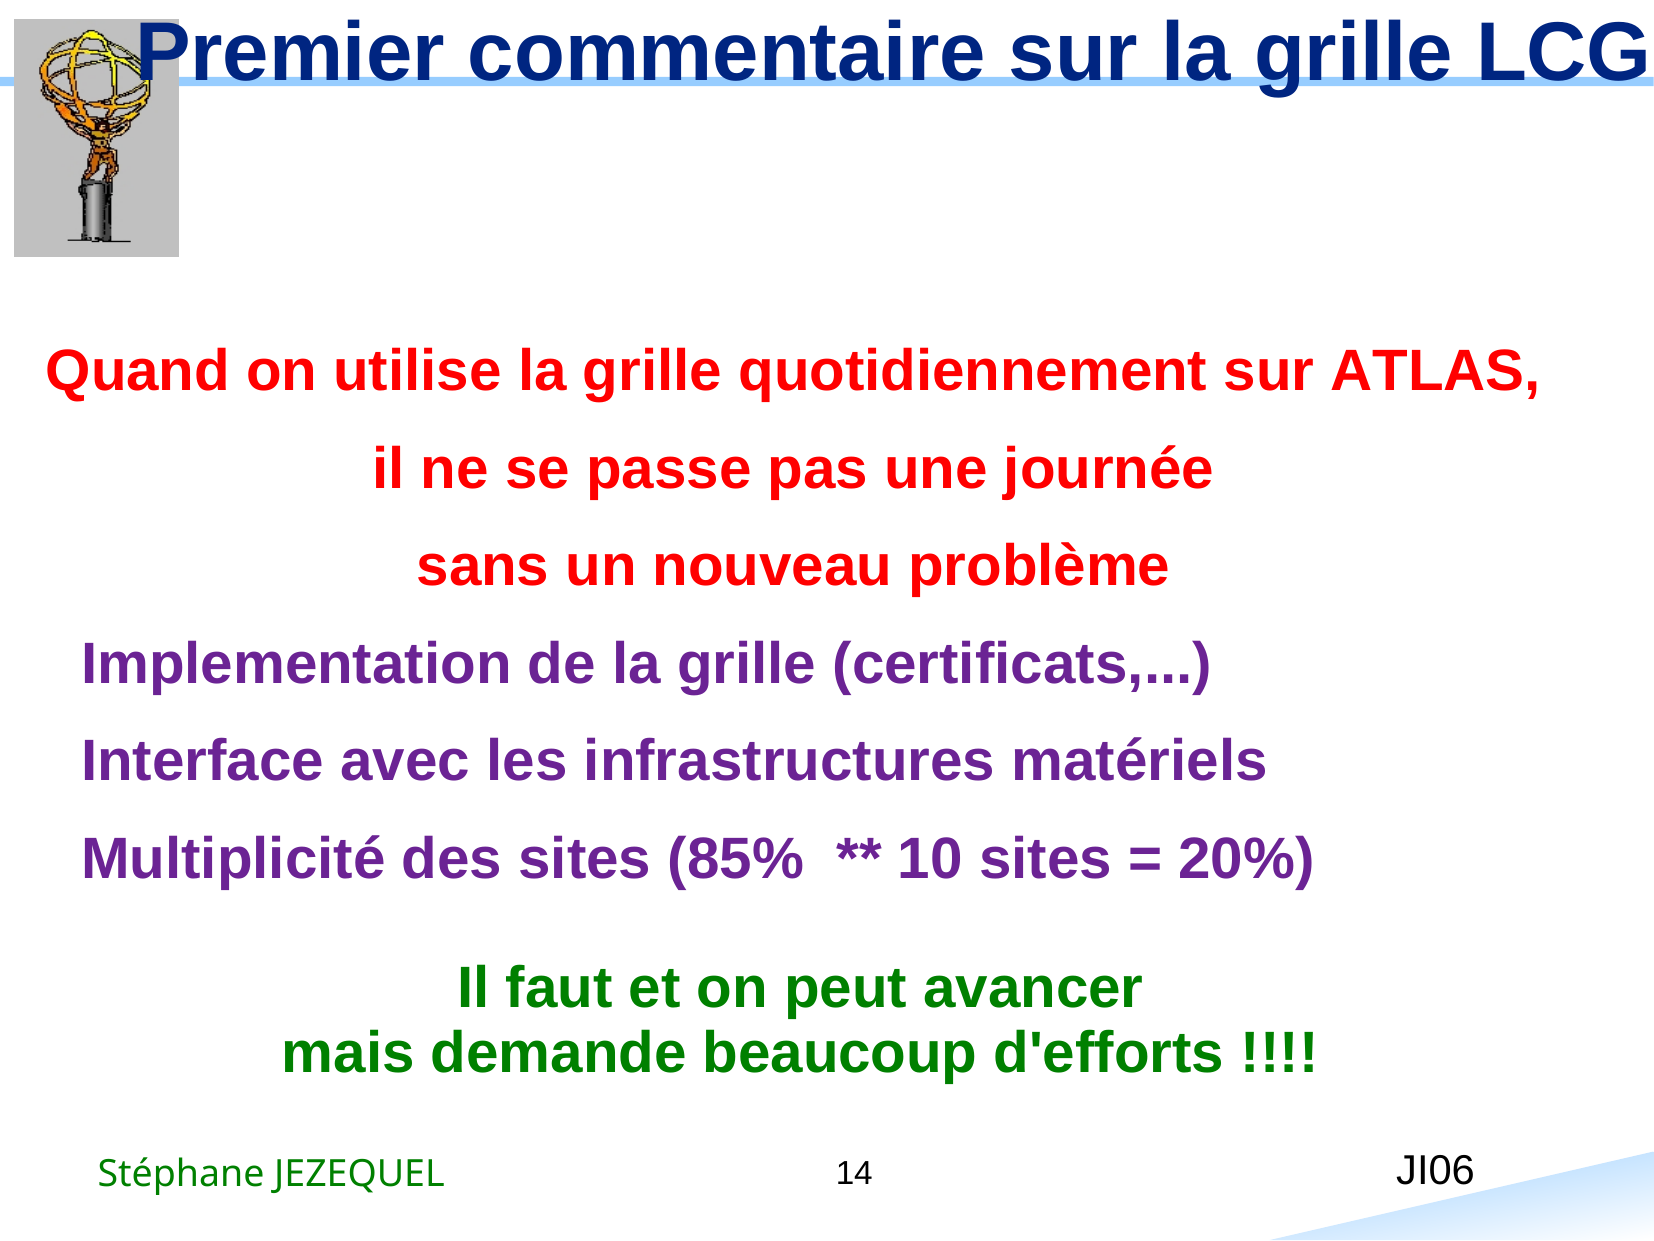

# Premier commentaire sur la grille LCG
Quand on utilise la grille quotidiennement sur ATLAS,
 il ne se passe pas une journée
sans un nouveau problème
Implementation de la grille (certificats,...)
Interface avec les infrastructures matériels
Multiplicité des sites (85% ** 10 sites = 20%)
Il faut et on peut avancer
mais demande beaucoup d'efforts !!!!